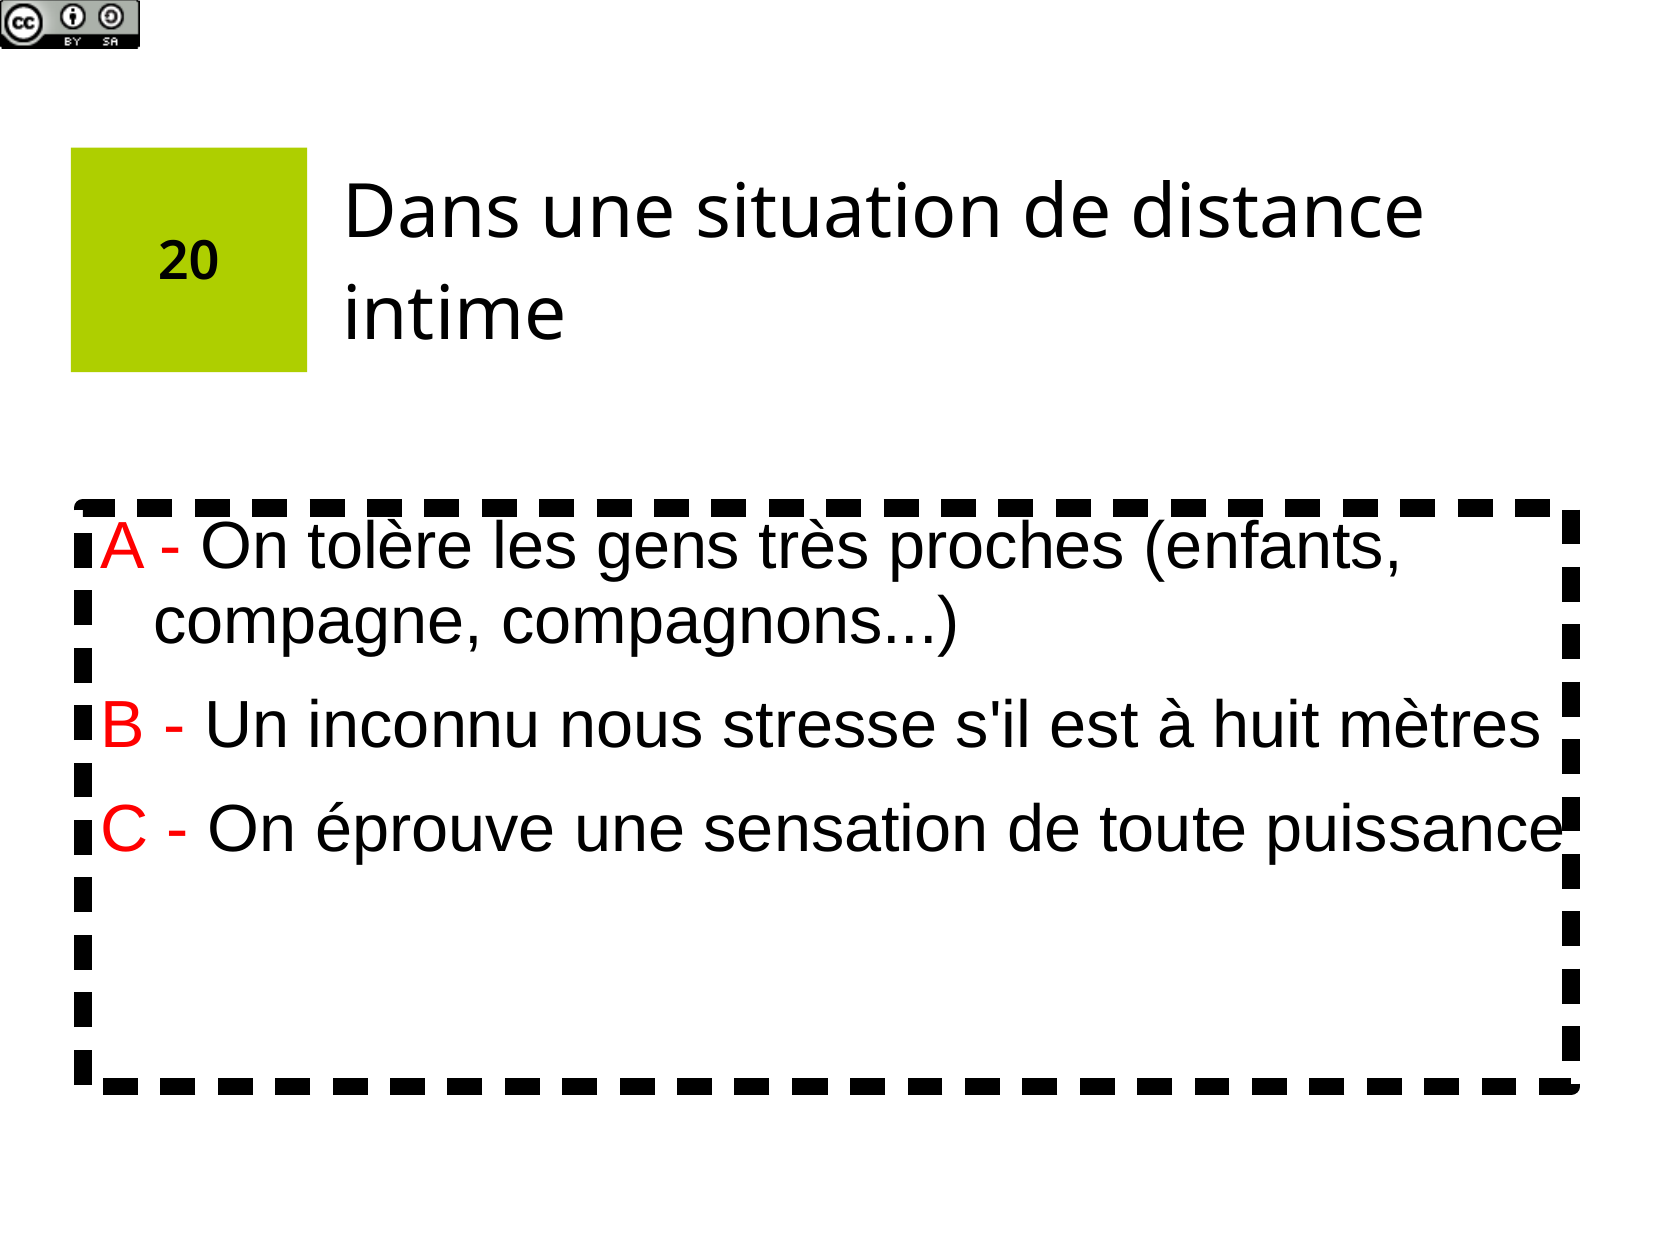

# Dans une situation de distance intime
20
On tolère les gens très proches (enfants, compagne, compagnons...)
Un inconnu nous stresse s'il est à huit mètres
On éprouve une sensation de toute puissance